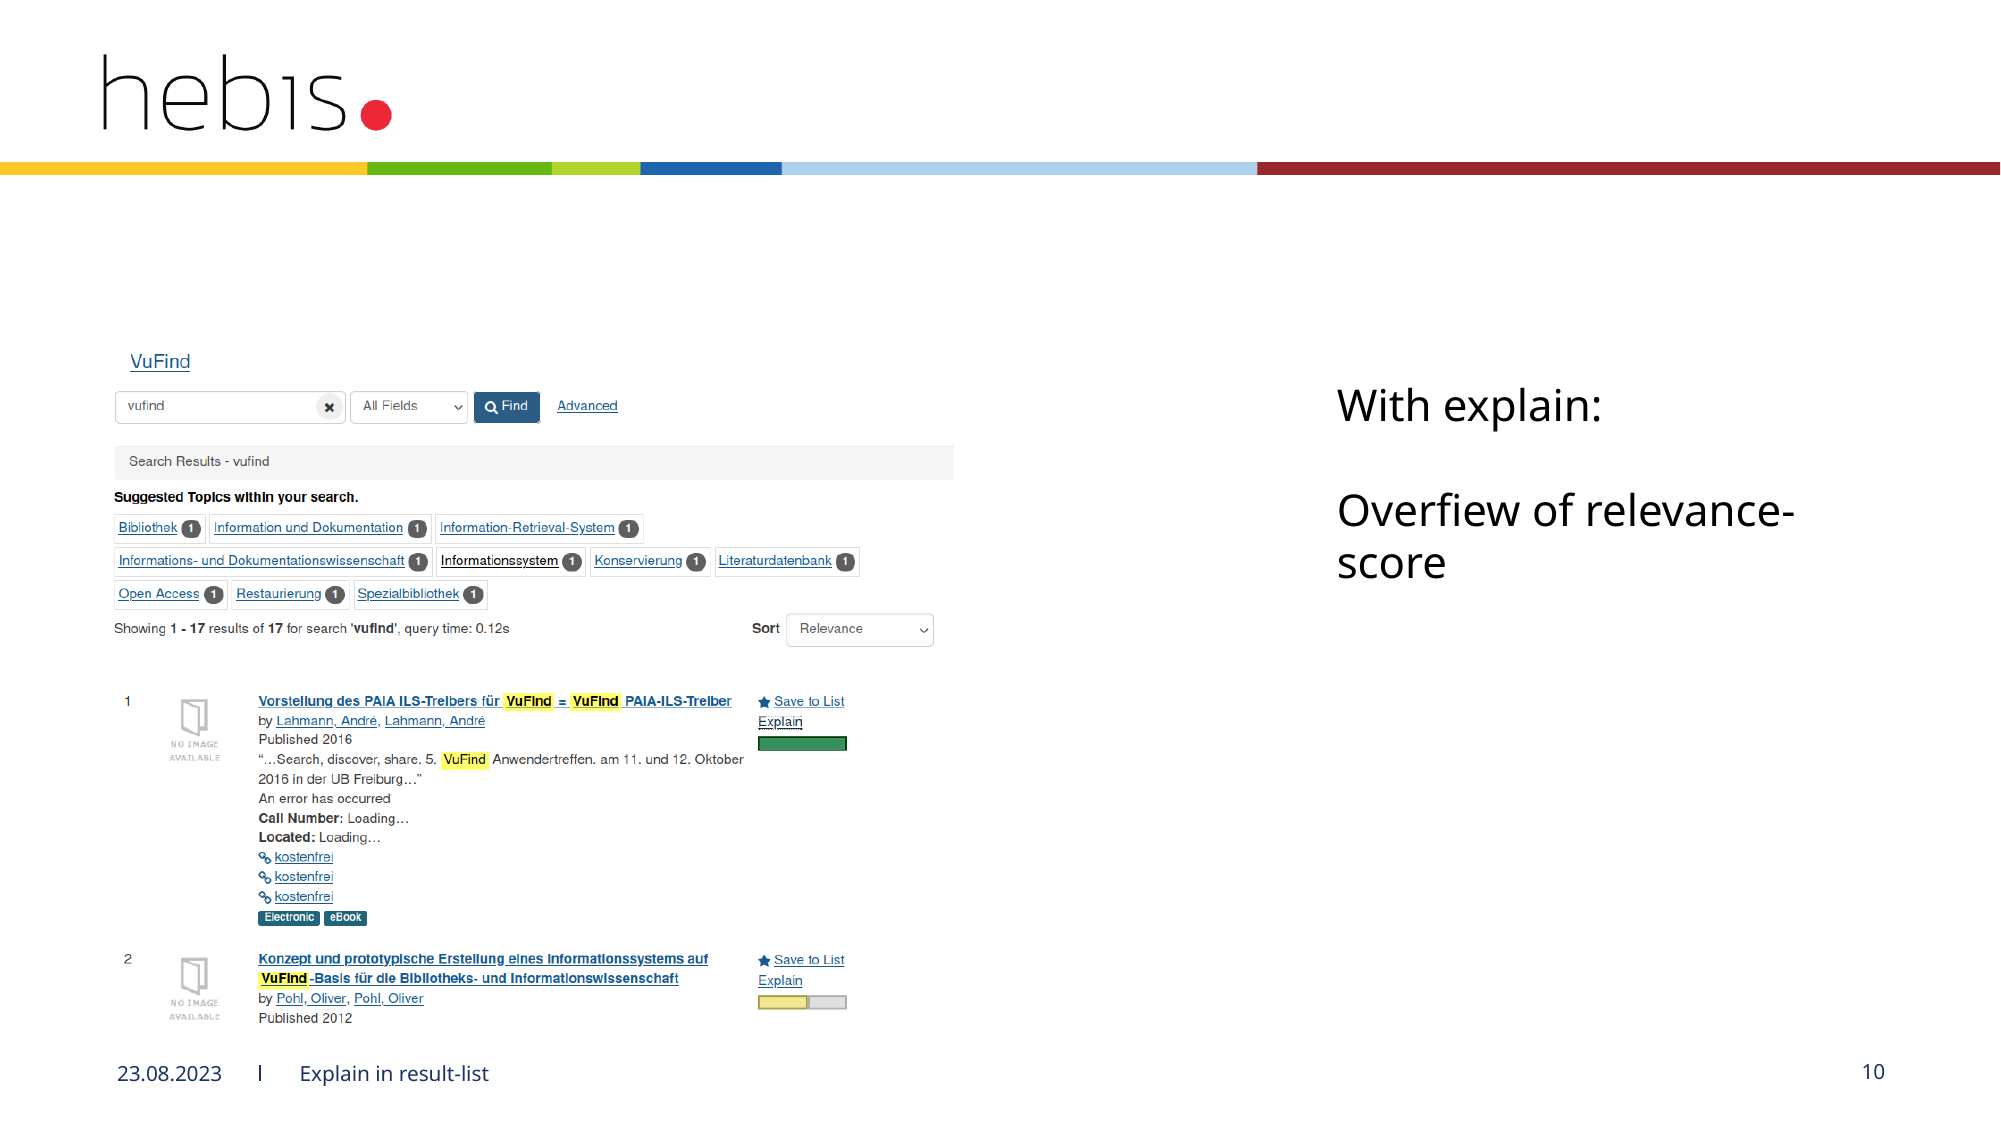

# With explain:
Overfiew of relevance-score
23.08.2023
Explain in result-list